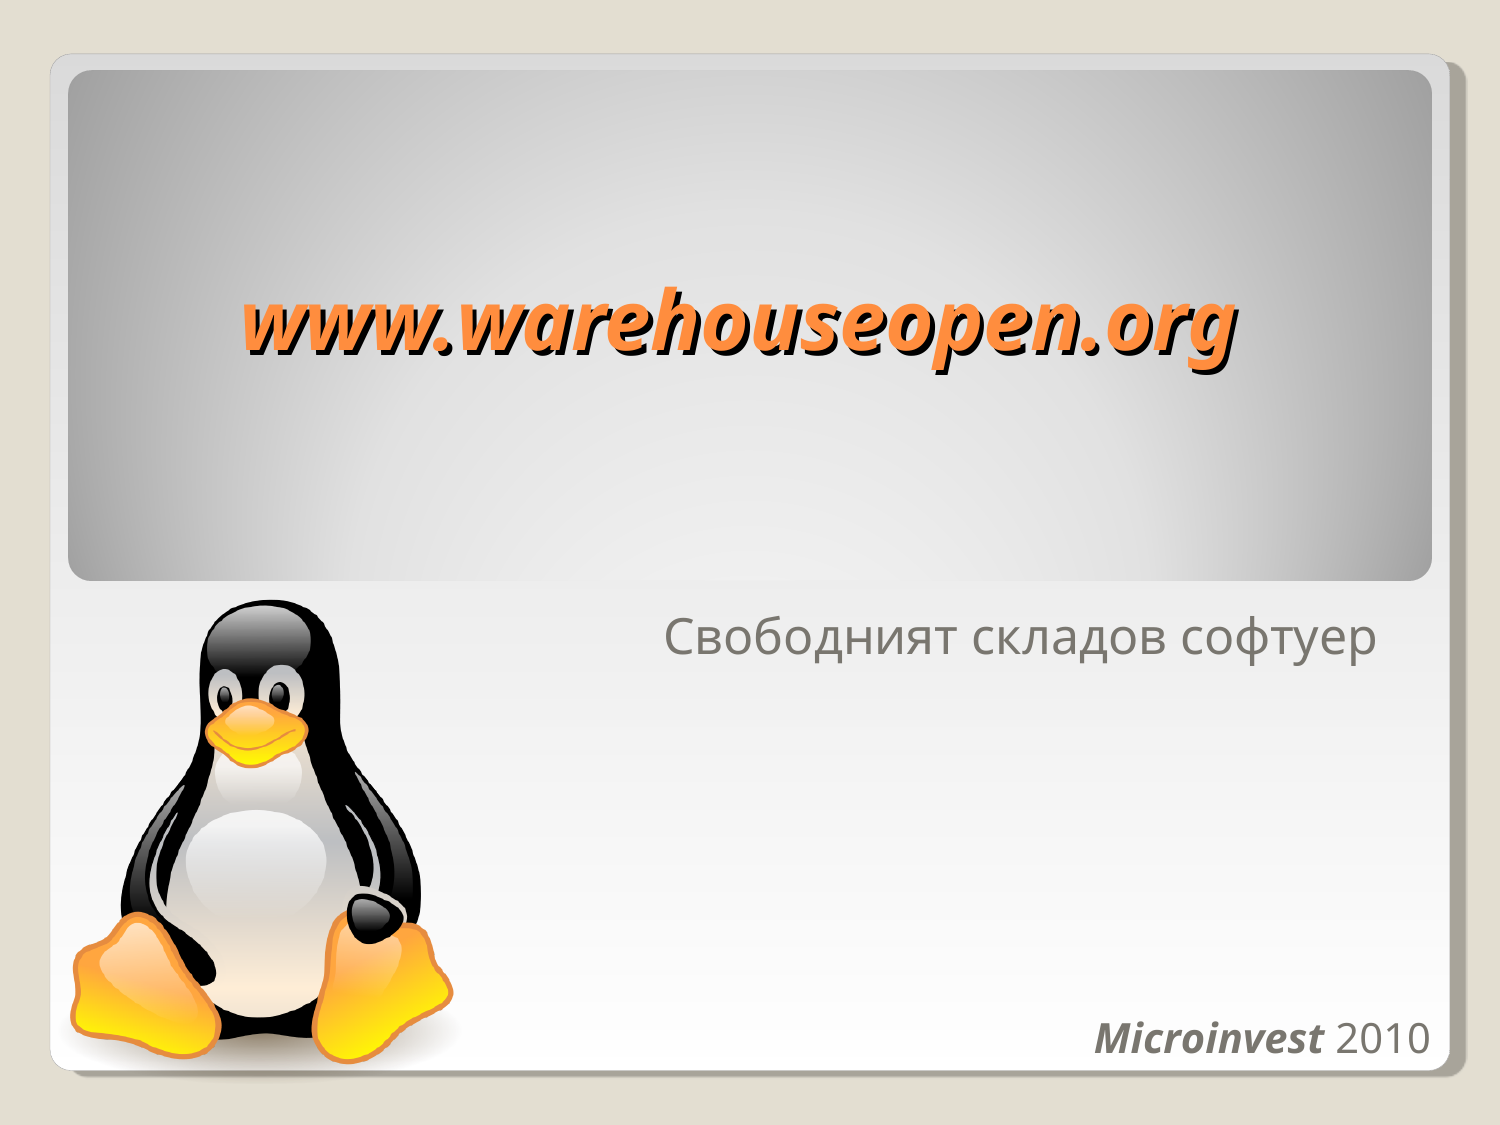

# www.warehouseopen.org
Свободният складов софтуер
Microinvest 2010